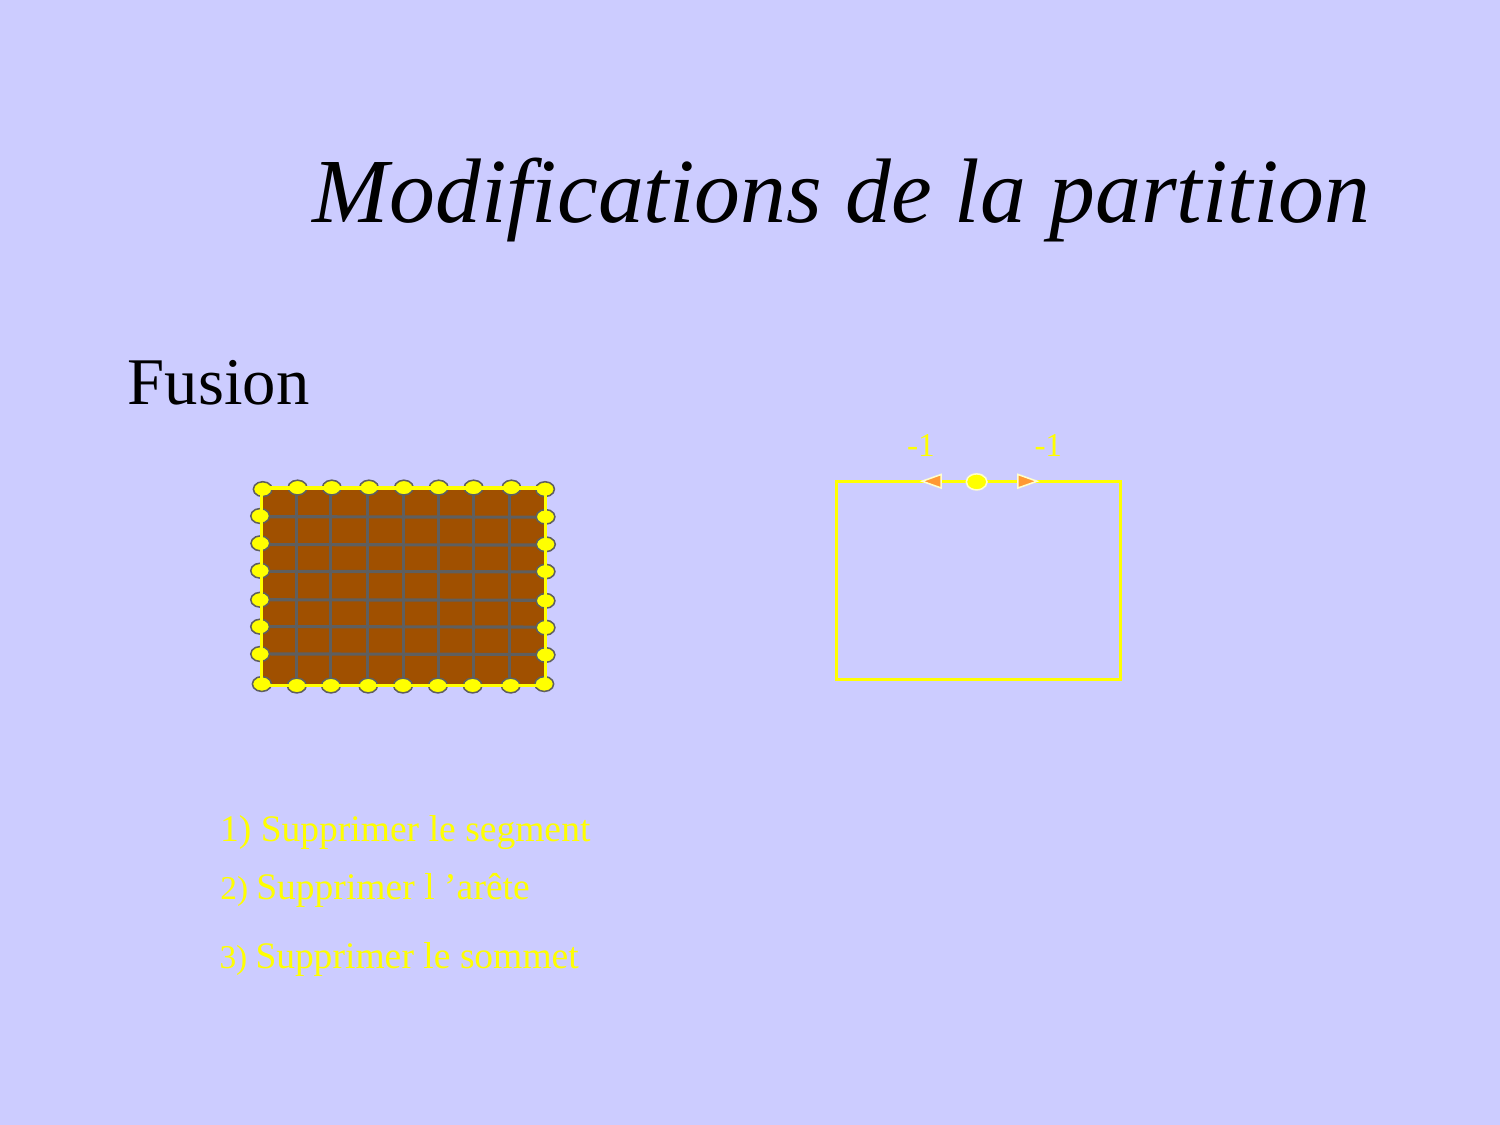

# Modifications de la partition
Fusion
-1
-1
1) Supprimer le segment
2) Supprimer l ’arête
3) Supprimer le sommet